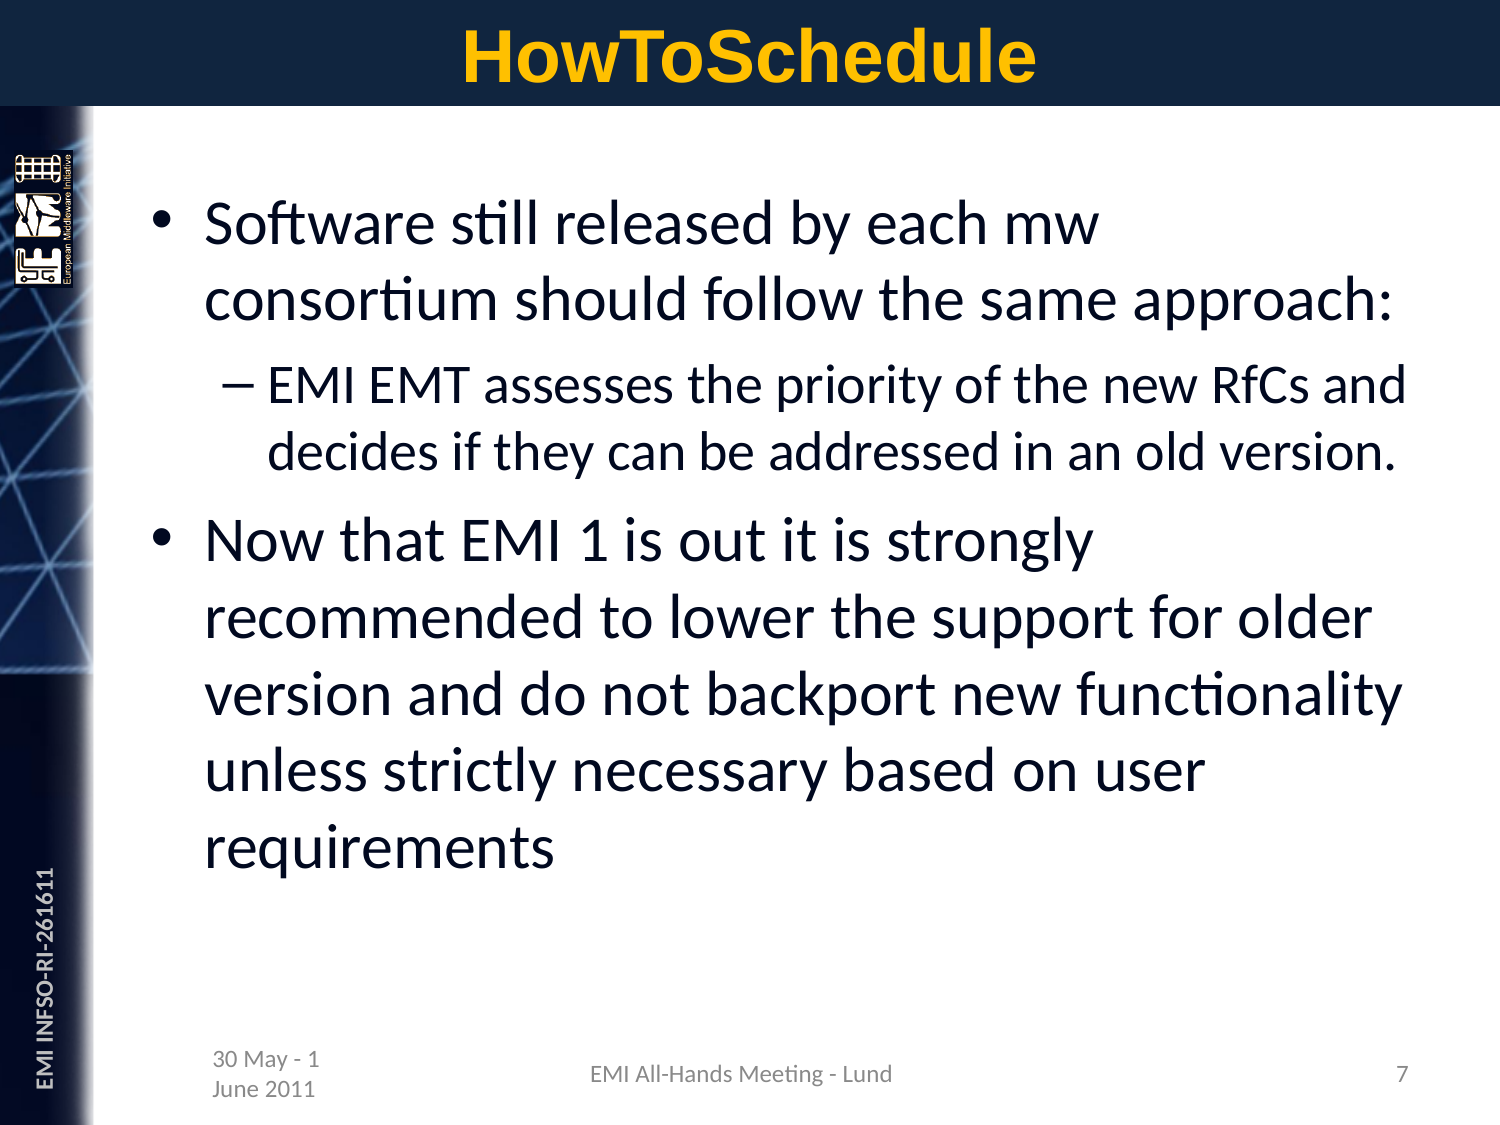

# HowToSchedule
Software still released by each mw consortium should follow the same approach:
EMI EMT assesses the priority of the new RfCs and decides if they can be addressed in an old version.
Now that EMI 1 is out it is strongly recommended to lower the support for older version and do not backport new functionality unless strictly necessary based on user requirements
30 May - 1 June 2011
EMI All-Hands Meeting - Lund